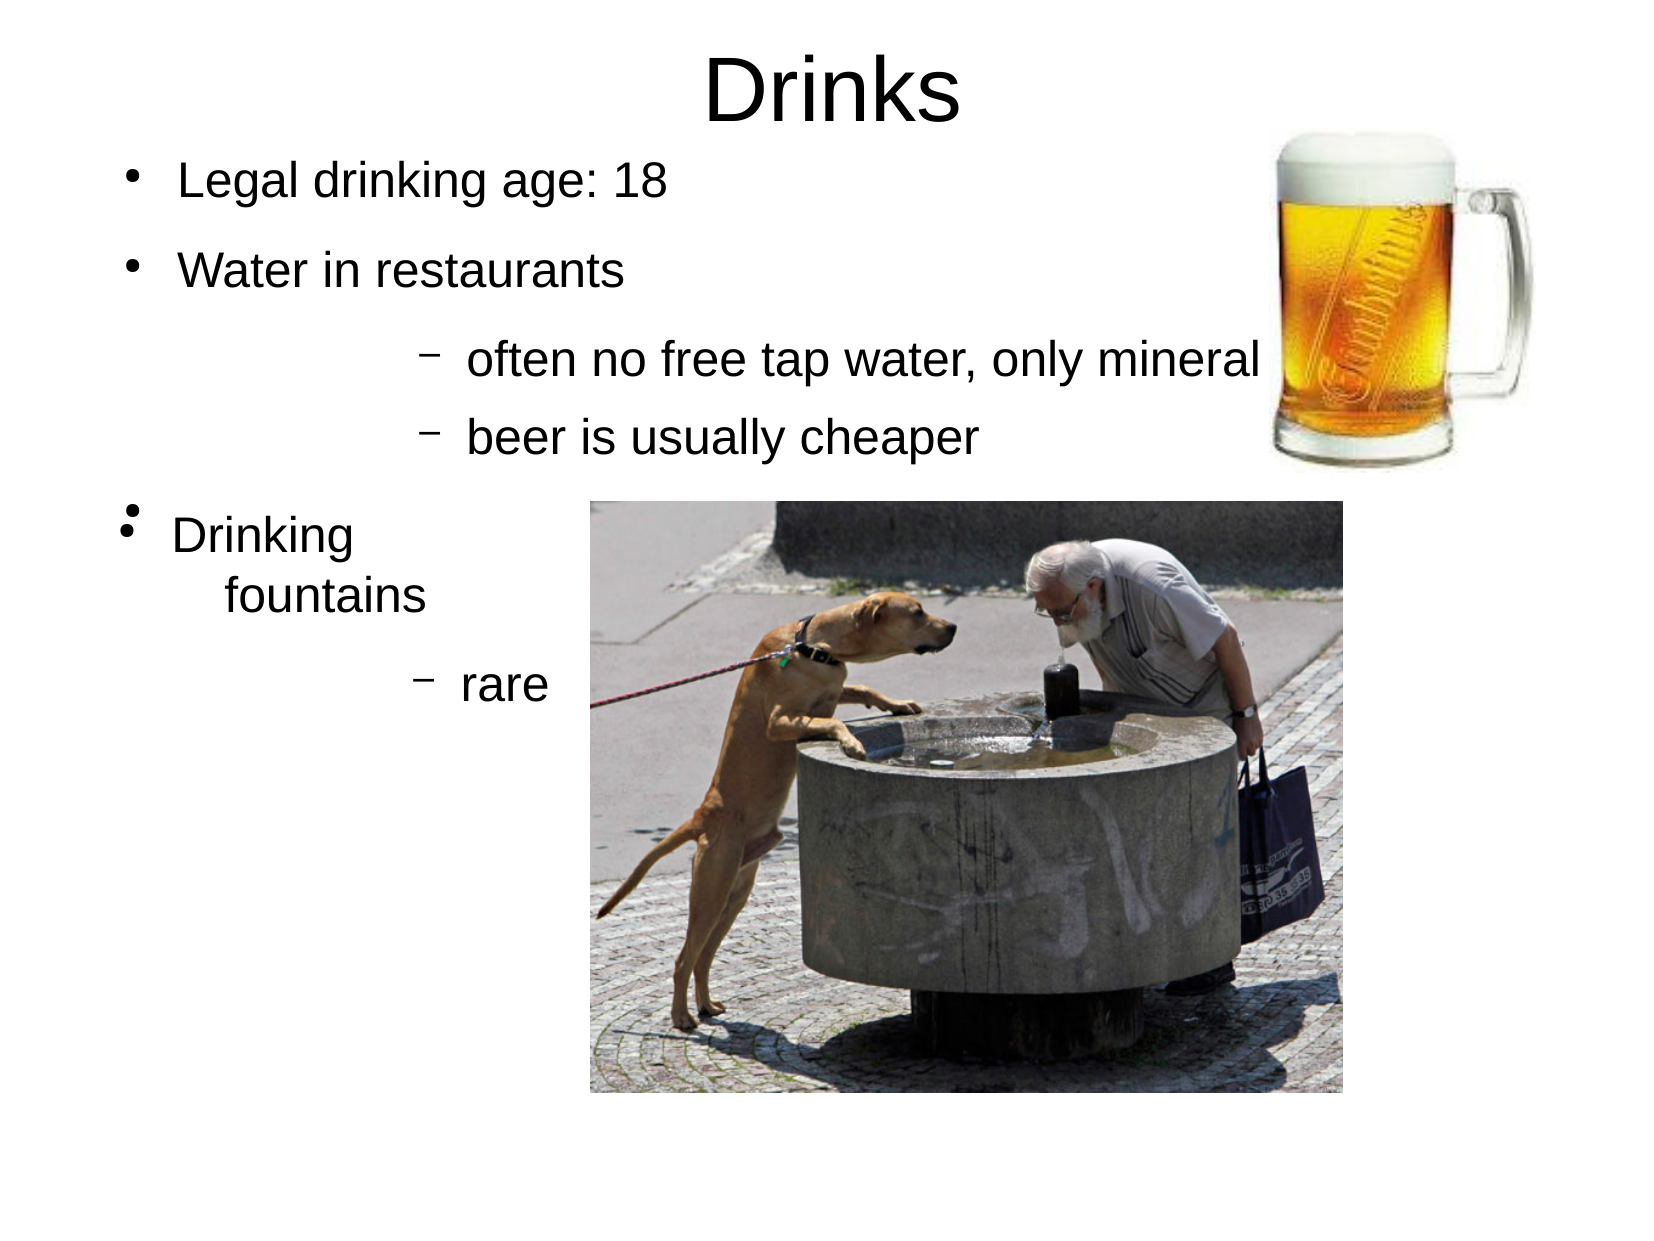

# Drinks
Legal drinking age: 18
Water in restaurants
often no free tap water, only mineral water
beer is usually cheaper
Drinking fountains
rare